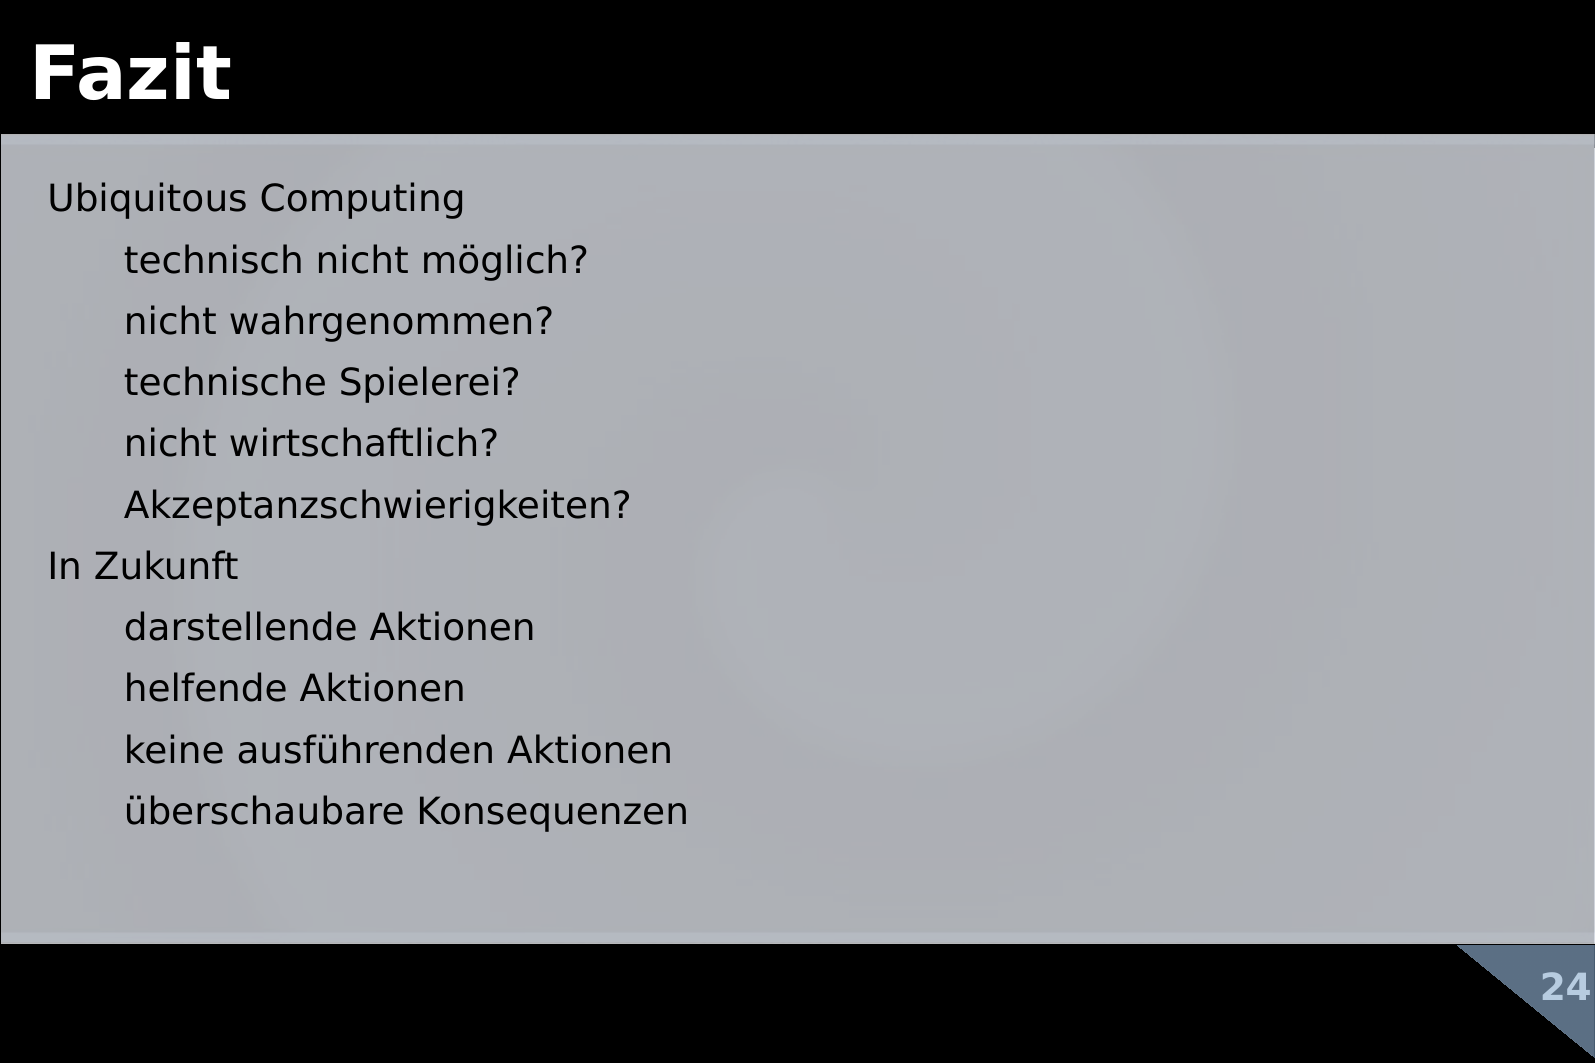

# Fazit
Ubiquitous Computing
technisch nicht möglich?
nicht wahrgenommen?
technische Spielerei?
nicht wirtschaftlich?
Akzeptanzschwierigkeiten?
In Zukunft
darstellende Aktionen
helfende Aktionen
keine ausführenden Aktionen
überschaubare Konsequenzen